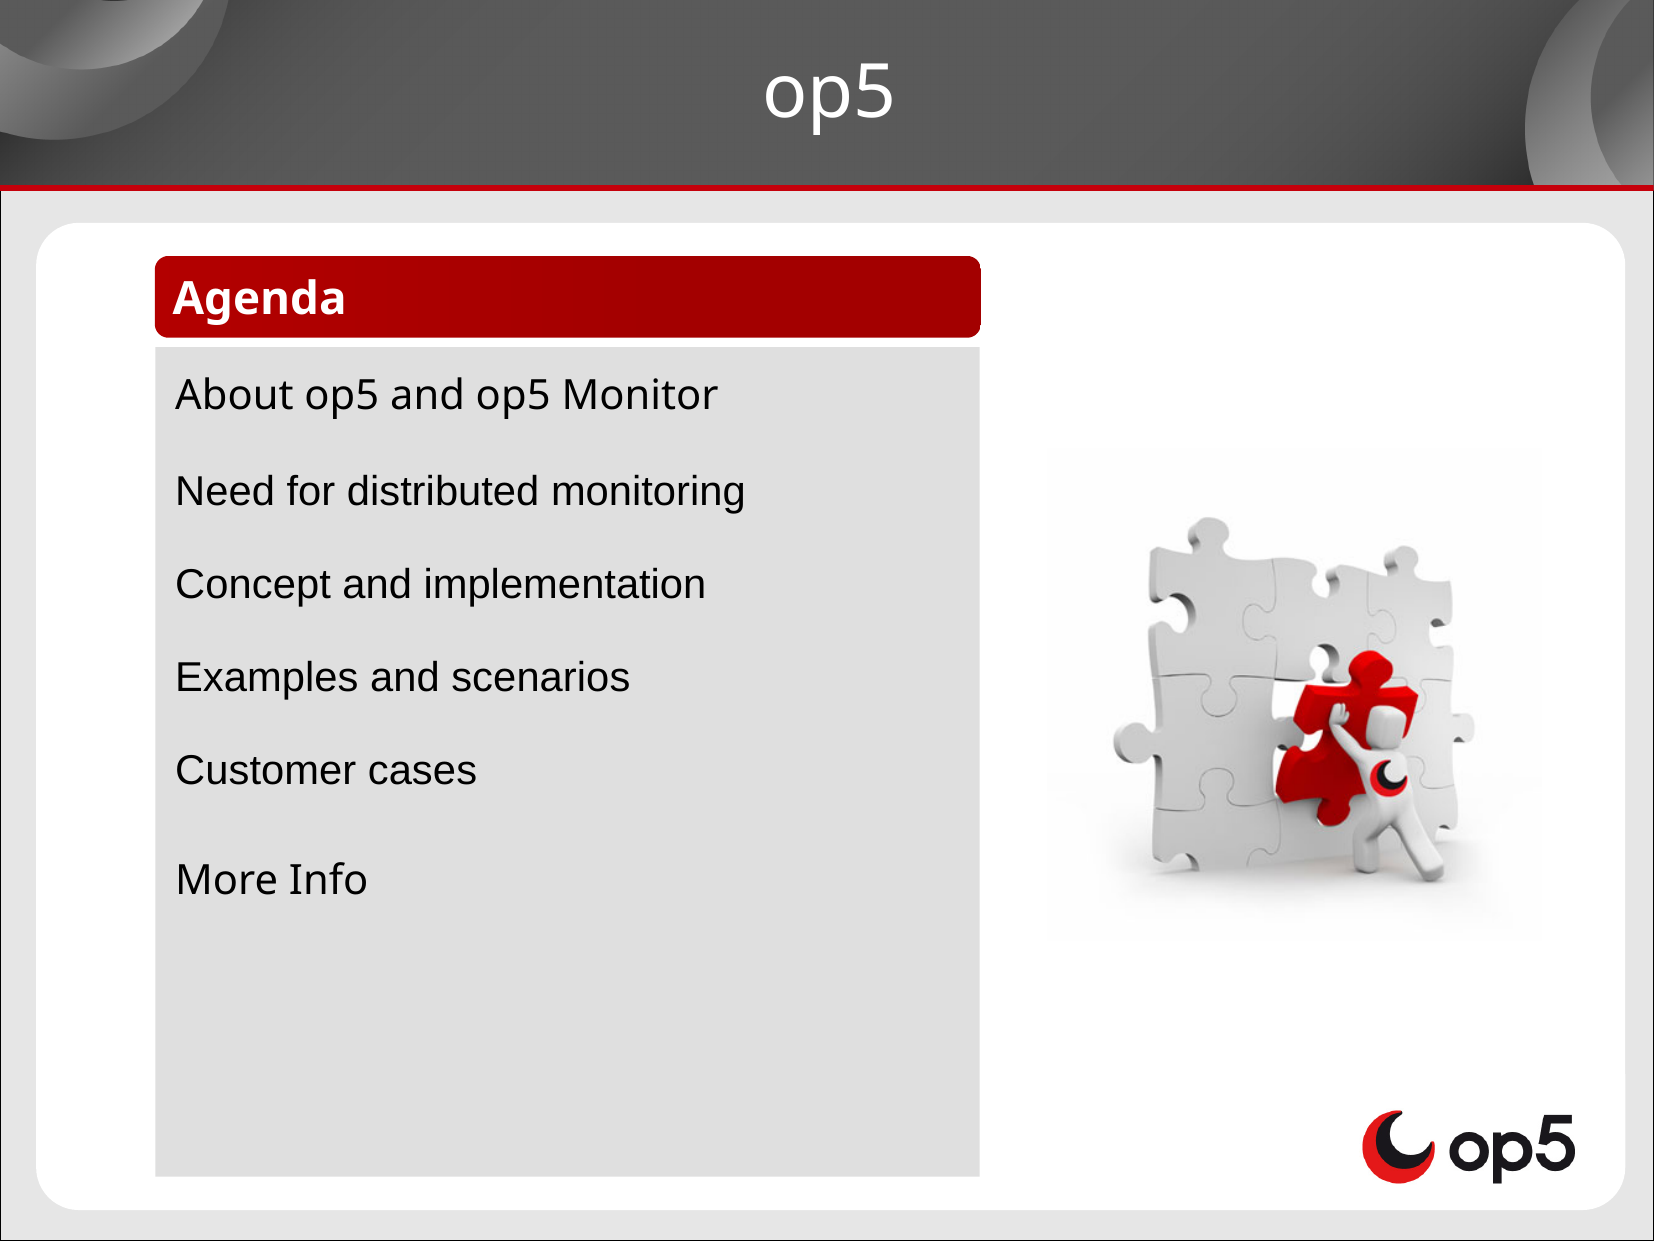

# op5
Agenda
About op5 and op5 Monitor
Need for distributed monitoring
Concept and implementation
Examples and scenarios
Customer cases
More Info